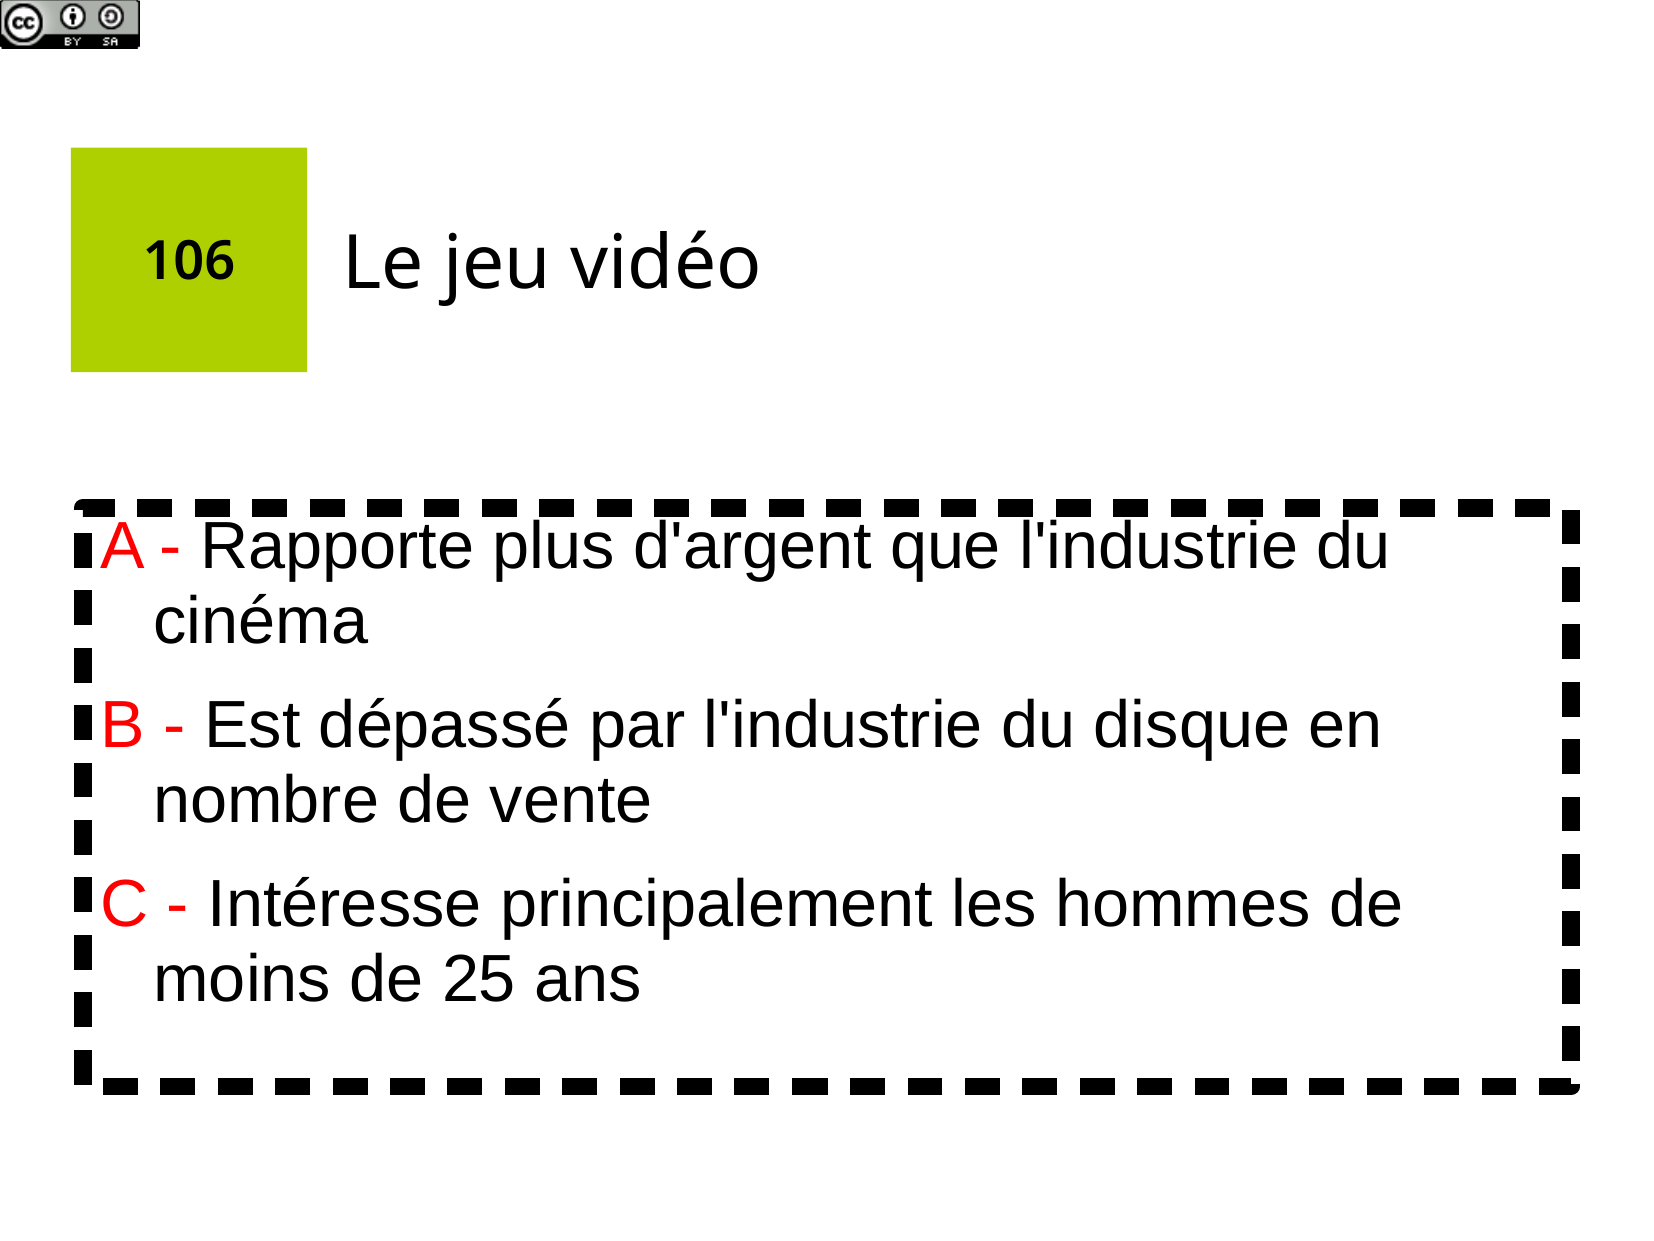

# Le jeu vidéo
106
Rapporte plus d'argent que l'industrie du cinéma
Est dépassé par l'industrie du disque en nombre de vente
Intéresse principalement les hommes de moins de 25 ans